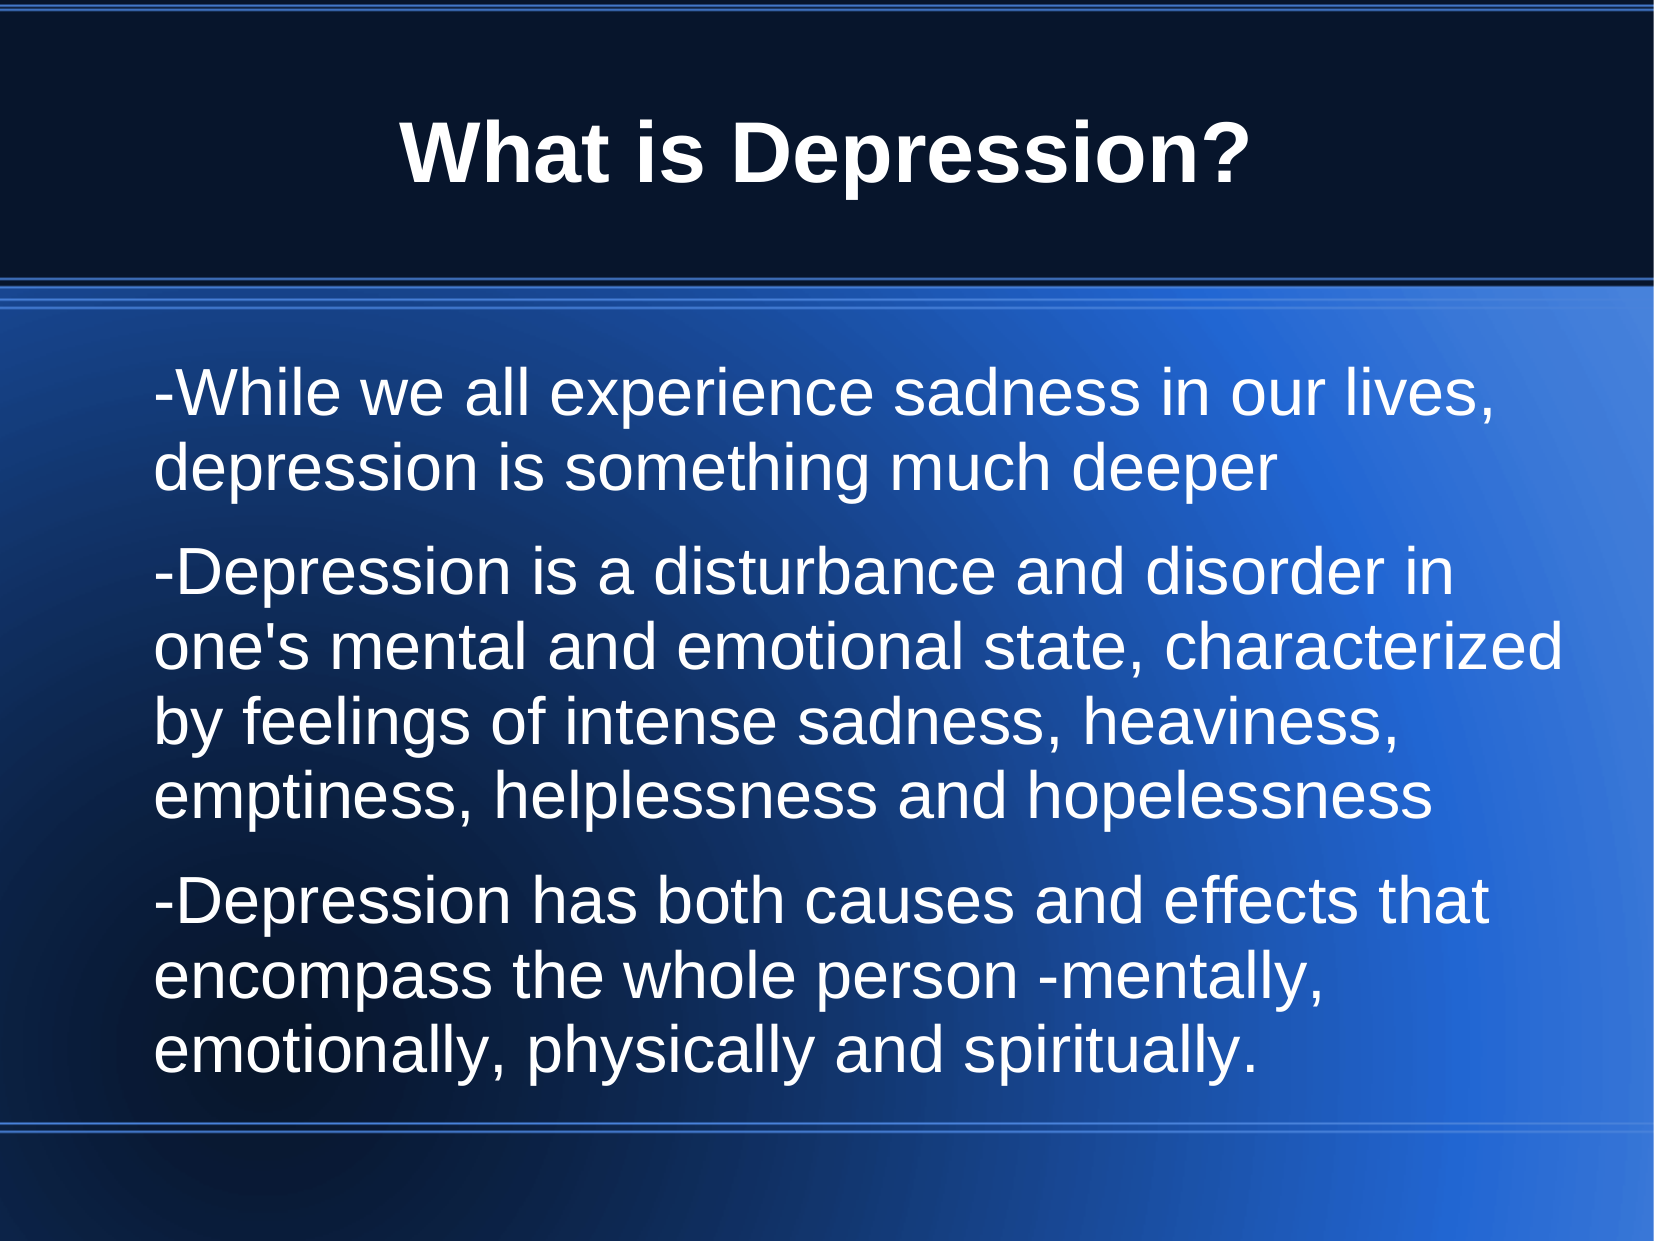

# What is Depression?
-While we all experience sadness in our lives, depression is something much deeper
-Depression is a disturbance and disorder in one's mental and emotional state, characterized by feelings of intense sadness, heaviness, emptiness, helplessness and hopelessness
-Depression has both causes and effects that encompass the whole person -mentally, emotionally, physically and spiritually.